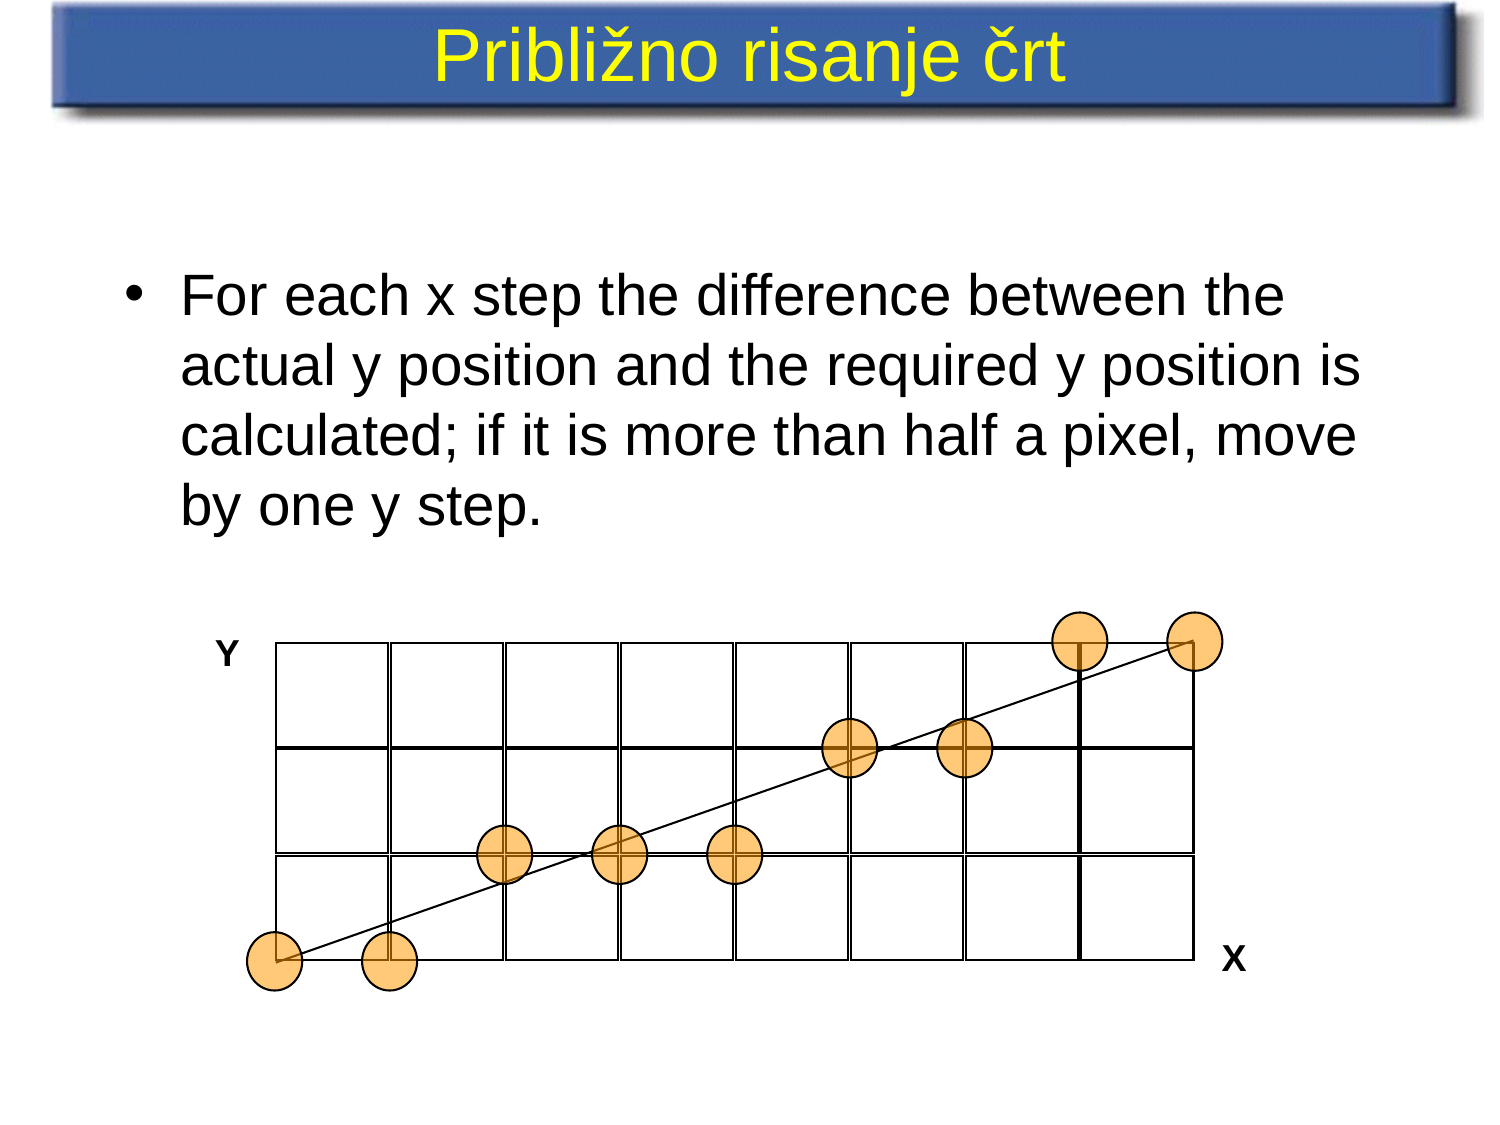

# Približno risanje črt
For each x step the difference between the actual y position and the required y position is calculated; if it is more than half a pixel, move by one y step.
Y
X